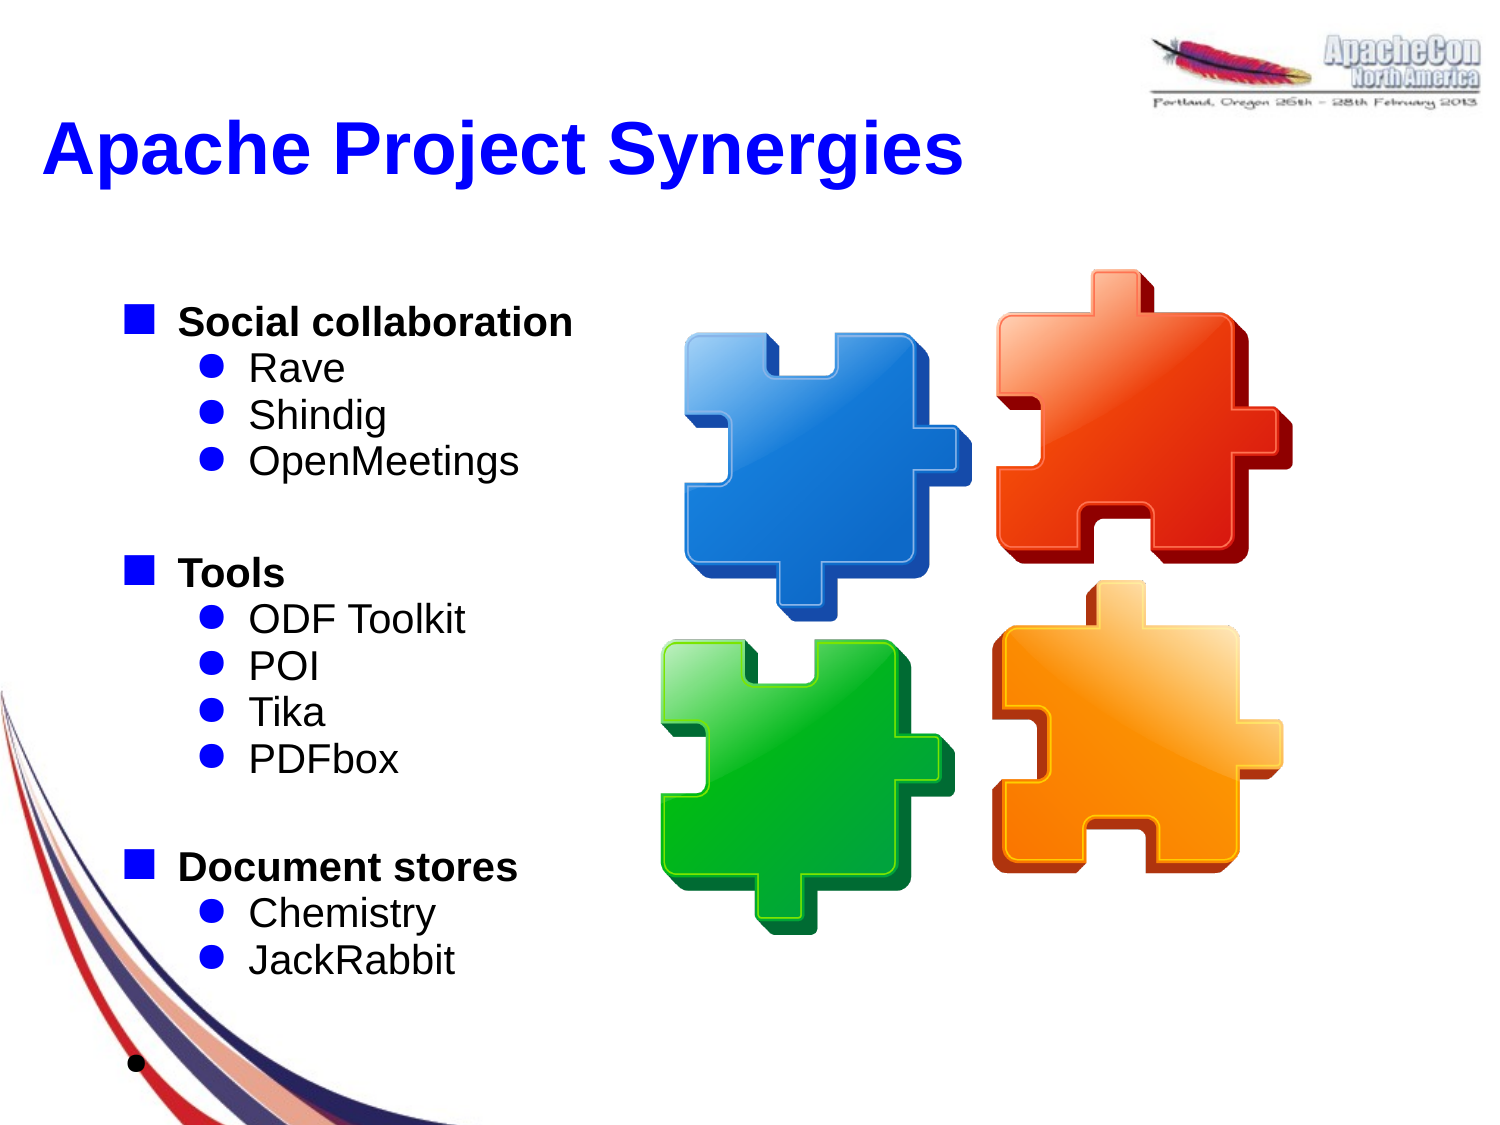

# Apache Project Synergies
Social collaboration
Rave
Shindig
OpenMeetings
Tools
ODF Toolkit
POI
Tika
PDFbox
Document stores
Chemistry
JackRabbit